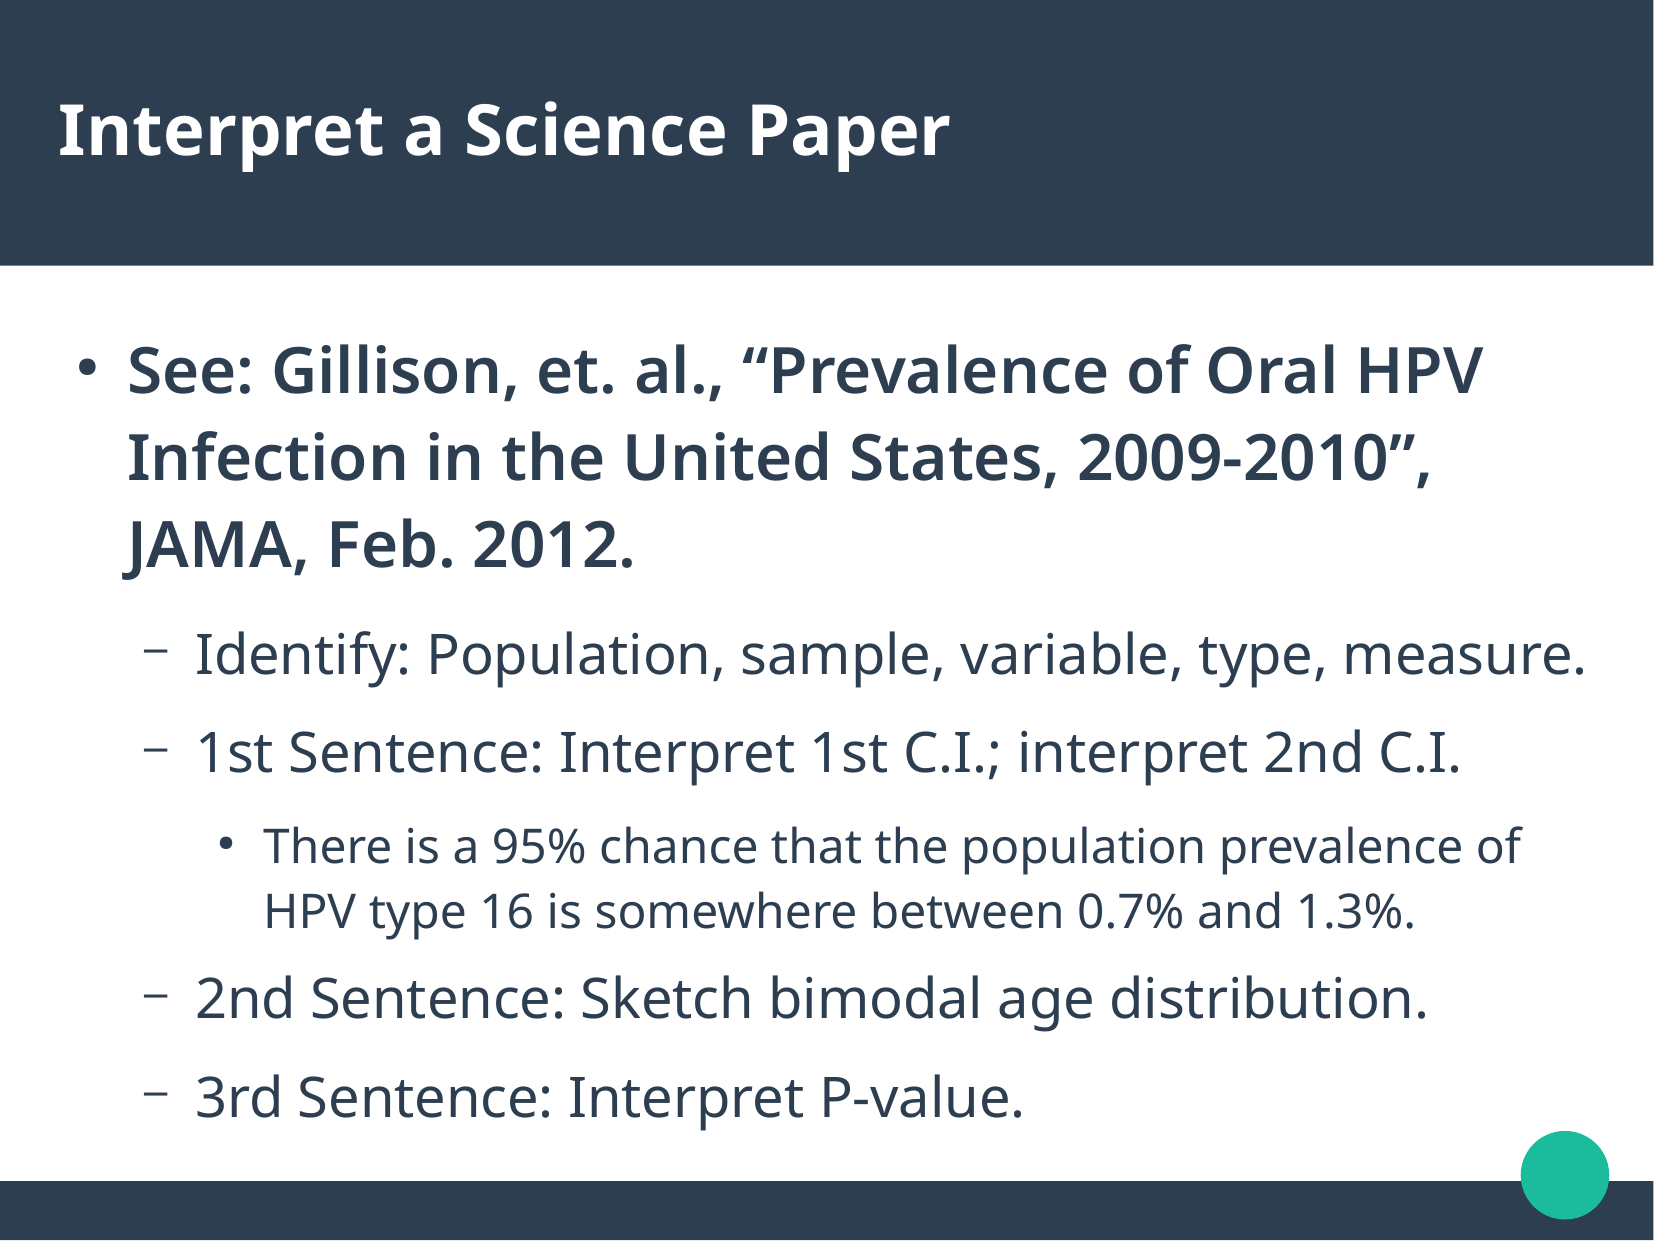

# Interpret a Science Paper
See: Gillison, et. al., “Prevalence of Oral HPV Infection in the United States, 2009-2010”, JAMA, Feb. 2012.
Identify: Population, sample, variable, type, measure.
1st Sentence: Interpret 1st C.I.; interpret 2nd C.I.
There is a 95% chance that the population prevalence of HPV type 16 is somewhere between 0.7% and 1.3%.
2nd Sentence: Sketch bimodal age distribution.
3rd Sentence: Interpret P-value.